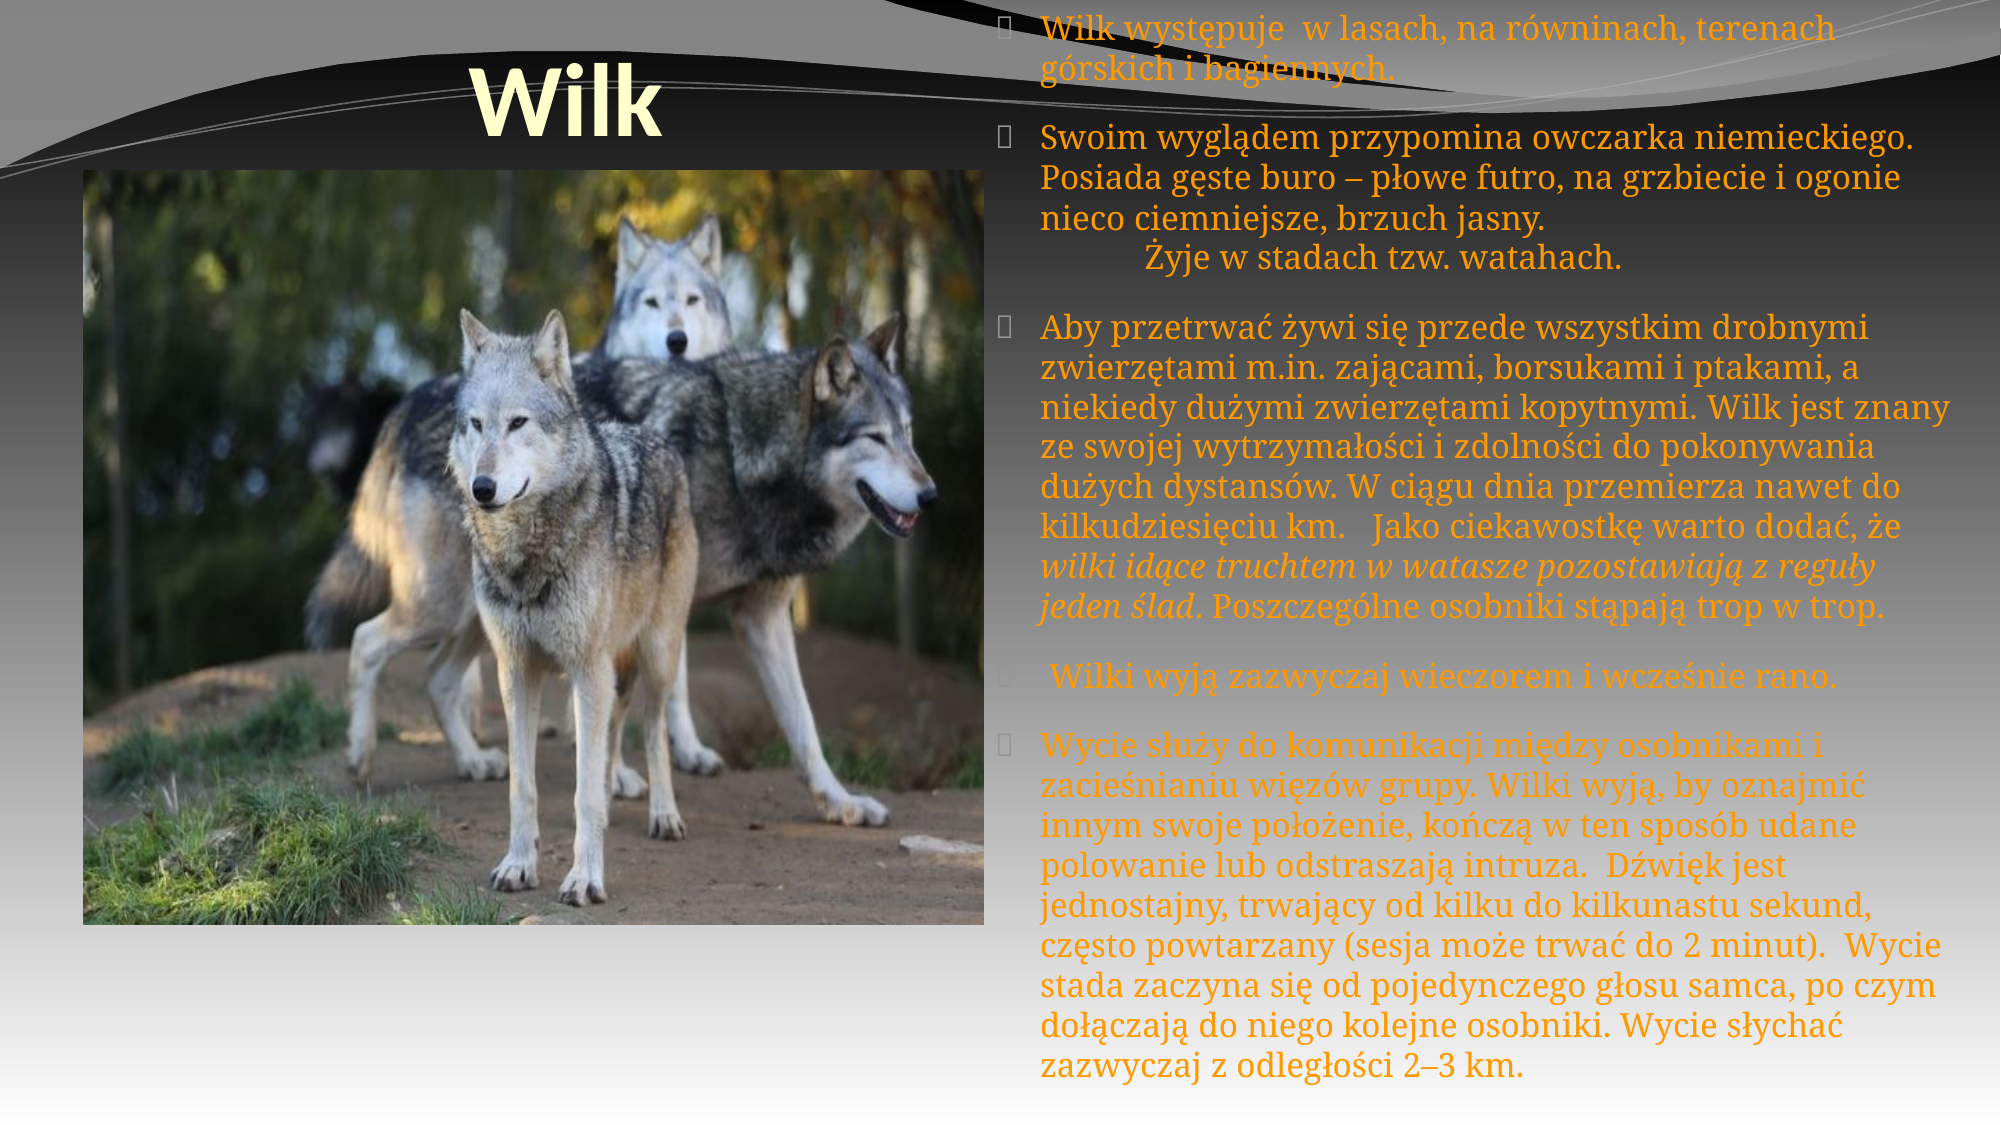

Wilk występuje w lasach, na równinach, terenach górskich i bagiennych.
Swoim wyglądem przypomina owczarka niemieckiego. Posiada gęste buro – płowe futro, na grzbiecie i ogonie nieco ciemniejsze, brzuch jasny. Żyje w stadach tzw. watahach.
Aby przetrwać żywi się przede wszystkim drobnymi zwierzętami m.in. zającami, borsukami i ptakami, a niekiedy dużymi zwierzętami kopytnymi. Wilk jest znany ze swojej wytrzymałości i zdolności do pokonywania dużych dystansów. W ciągu dnia przemierza nawet do kilkudziesięciu km. Jako ciekawostkę warto dodać, że wilki idące truchtem w watasze pozostawiają z reguły jeden ślad. Poszczególne osobniki stąpają trop w trop.
 Wilki wyją zazwyczaj wieczorem i wcześnie rano.
Wycie służy do komunikacji między osobnikami i zacieśnianiu więzów grupy. Wilki wyją, by oznajmić innym swoje położenie, kończą w ten sposób udane polowanie lub odstraszają intruza. Dźwięk jest jednostajny, trwający od kilku do kilkunastu sekund, często powtarzany (sesja może trwać do 2 minut).  Wycie stada zaczyna się od pojedynczego głosu samca, po czym dołączają do niego kolejne osobniki. Wycie słychać zazwyczaj z odległości 2–3 km.
# Wilk